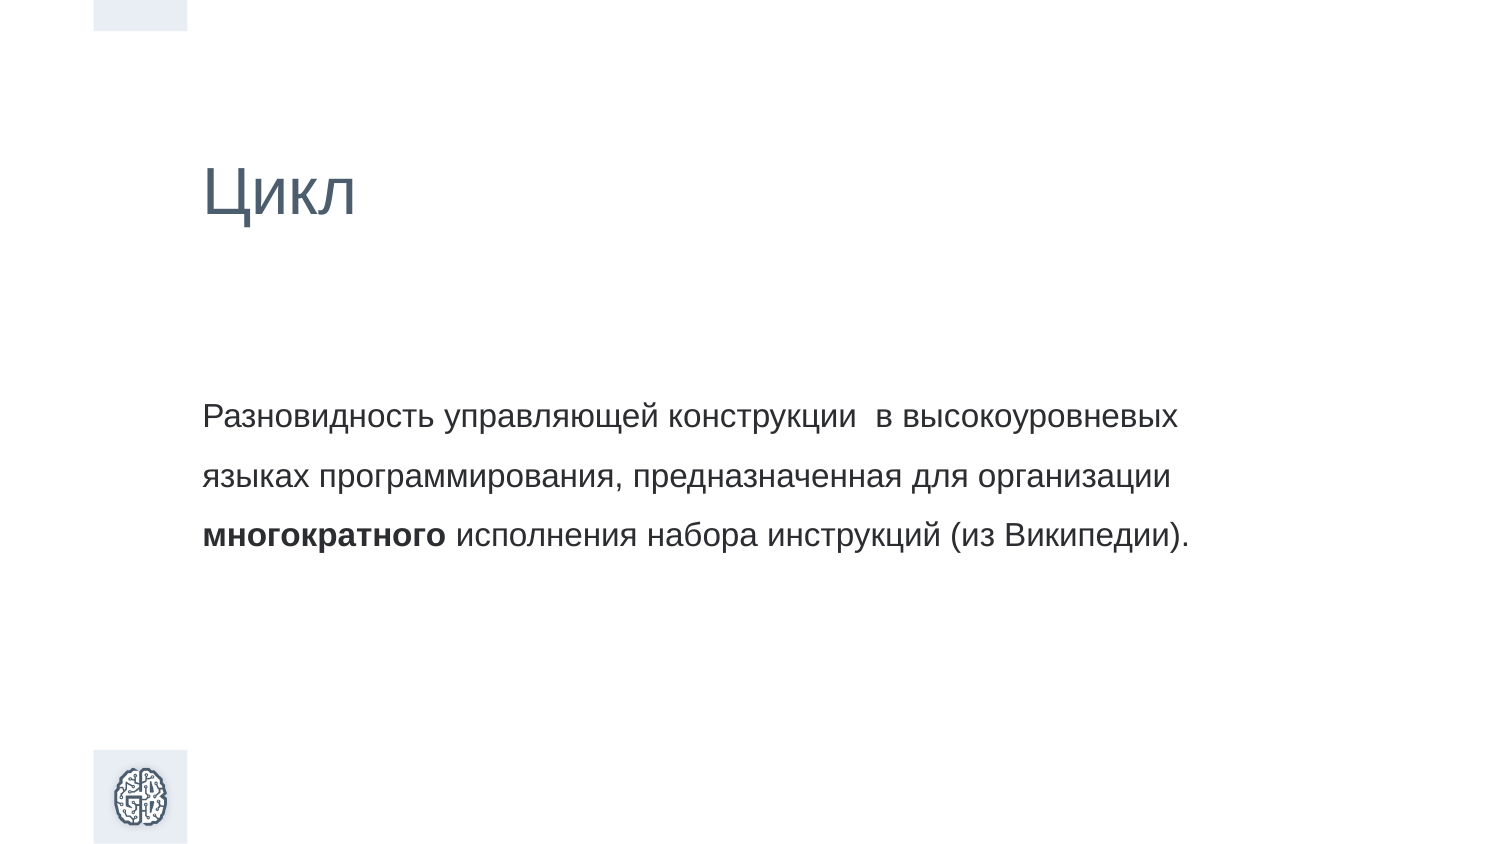

Цикл
Разновидность управляющей конструкции в высокоуровневых языках программирования, предназначенная для организации многократного исполнения набора инструкций (из Википедии).